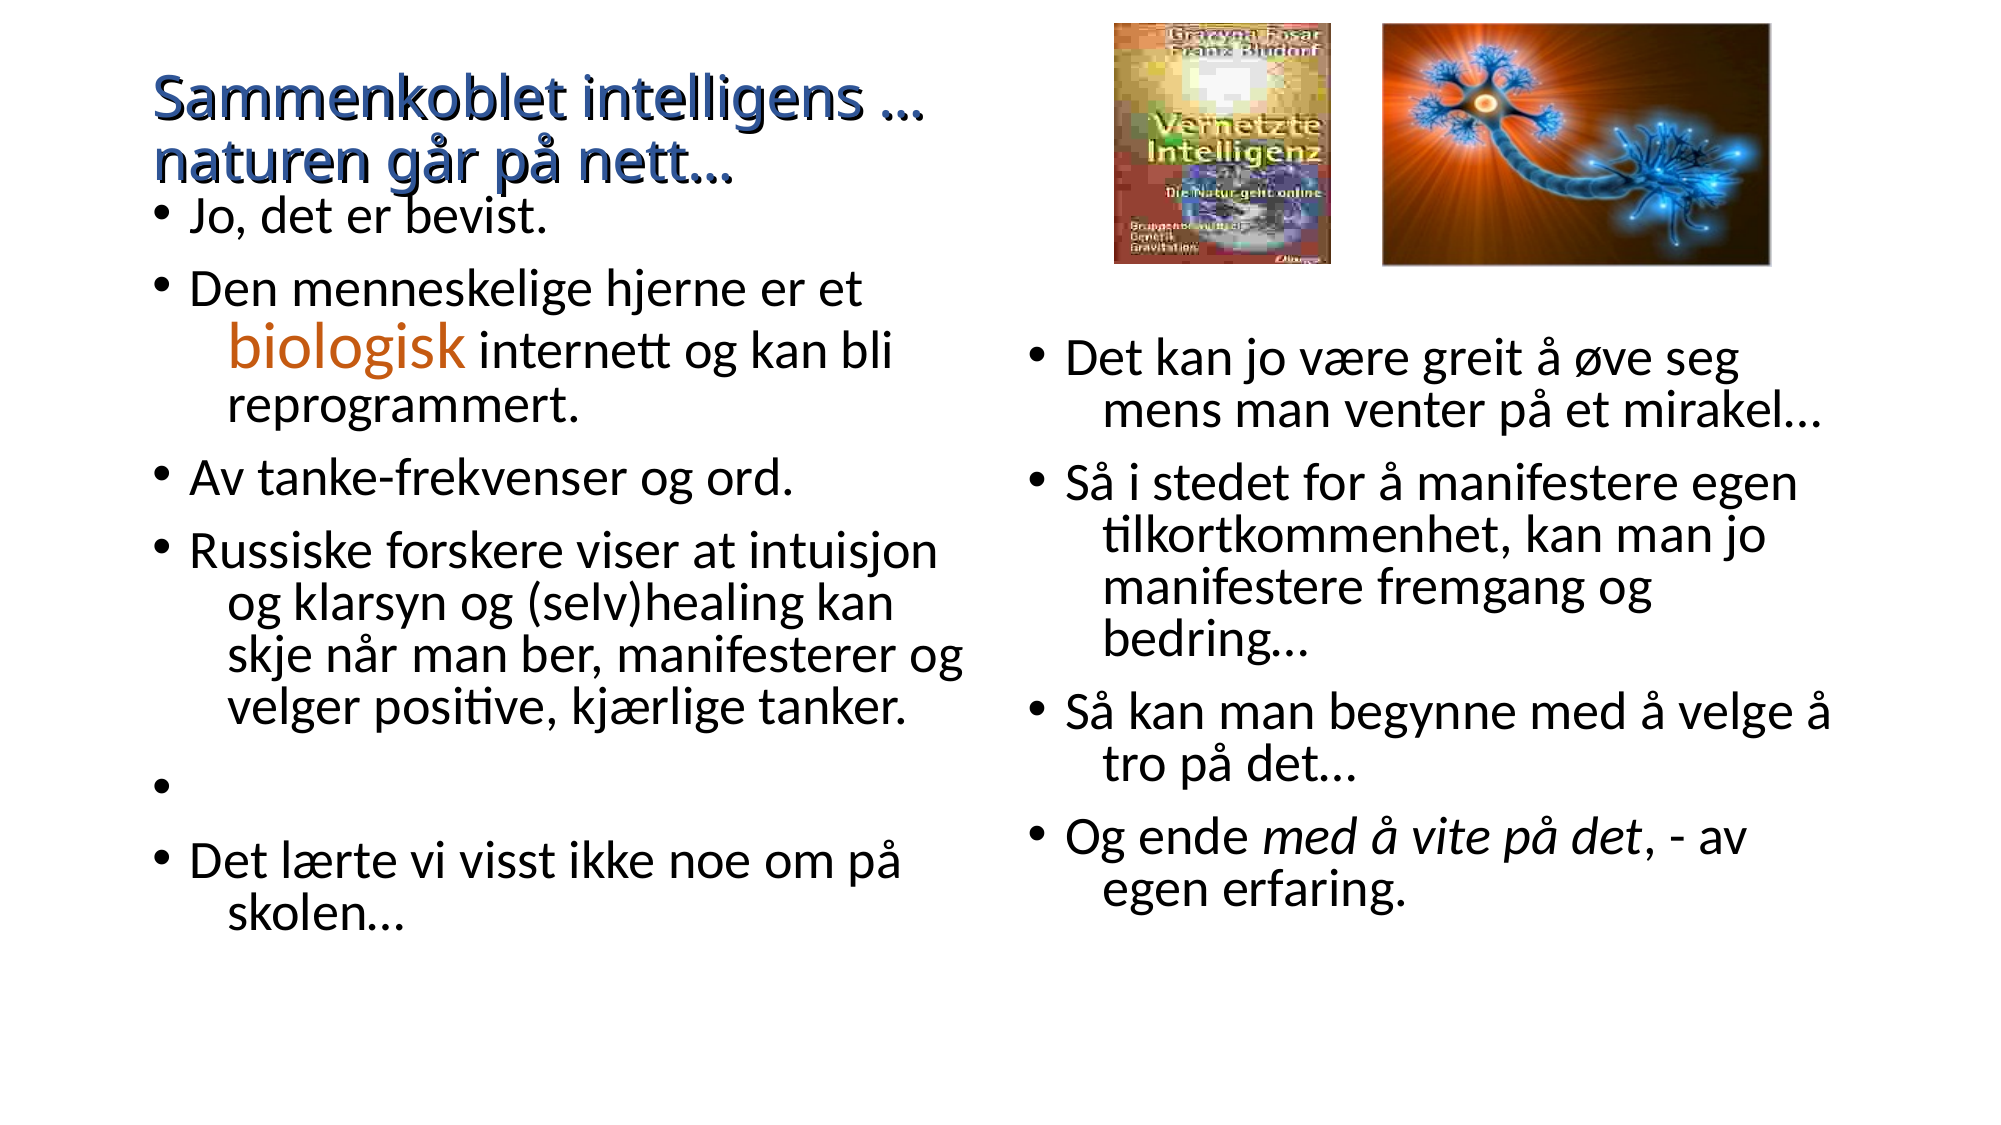

# Sammenkoblet intelligens … naturen går på nett…
Jo, det er bevist.
Den menneskelige hjerne er et biologisk internett og kan bli reprogrammert.
Av tanke-frekvenser og ord.
Russiske forskere viser at intuisjon og klarsyn og (selv)healing kan skje når man ber, manifesterer og velger positive, kjærlige tanker.
Det lærte vi visst ikke noe om på skolen…
Det kan jo være greit å øve seg mens man venter på et mirakel…
Så i stedet for å manifestere egen tilkortkommenhet, kan man jo manifestere fremgang og bedring…
Så kan man begynne med å velge å tro på det…
Og ende med å vite på det, - av egen erfaring.